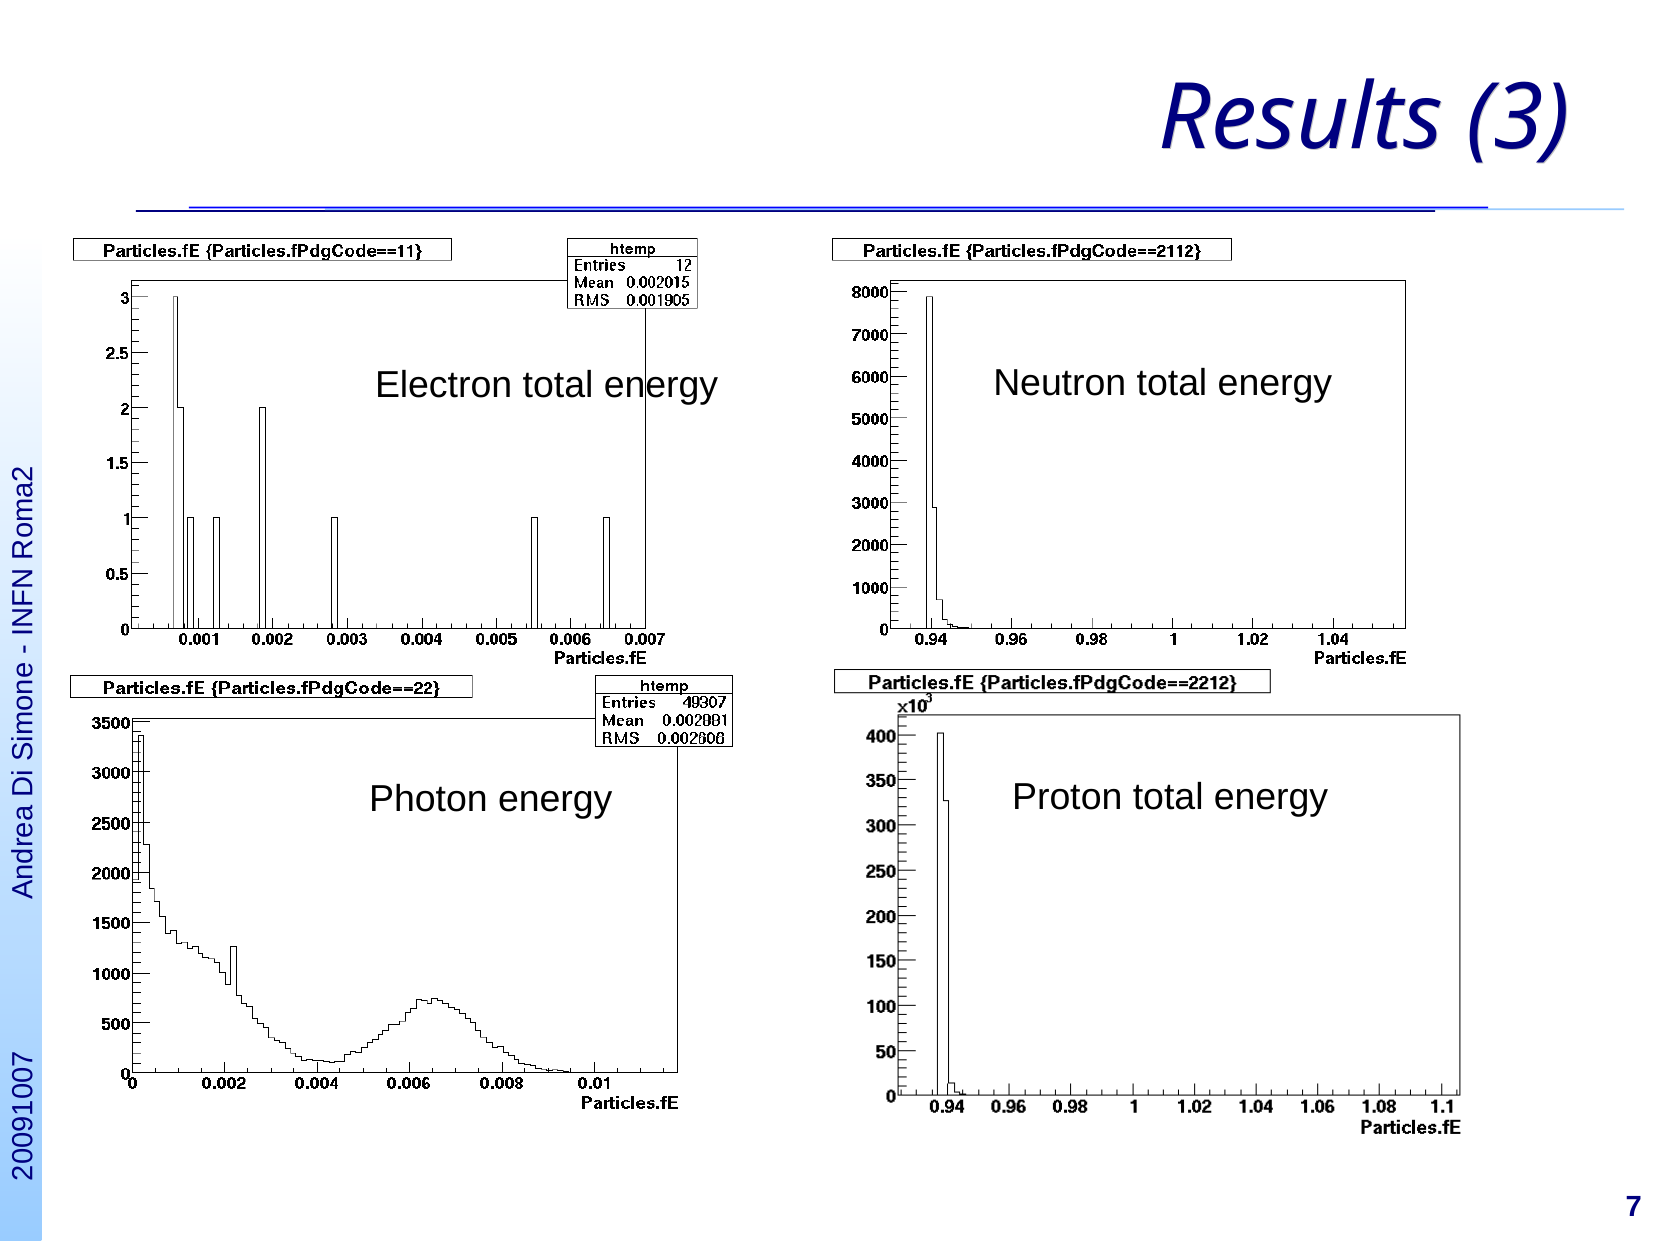

# Results (3)
Neutron total energy
Electron total energy
Andrea Di Simone - INFN Roma2
Proton total energy
Photon energy
20091007
7